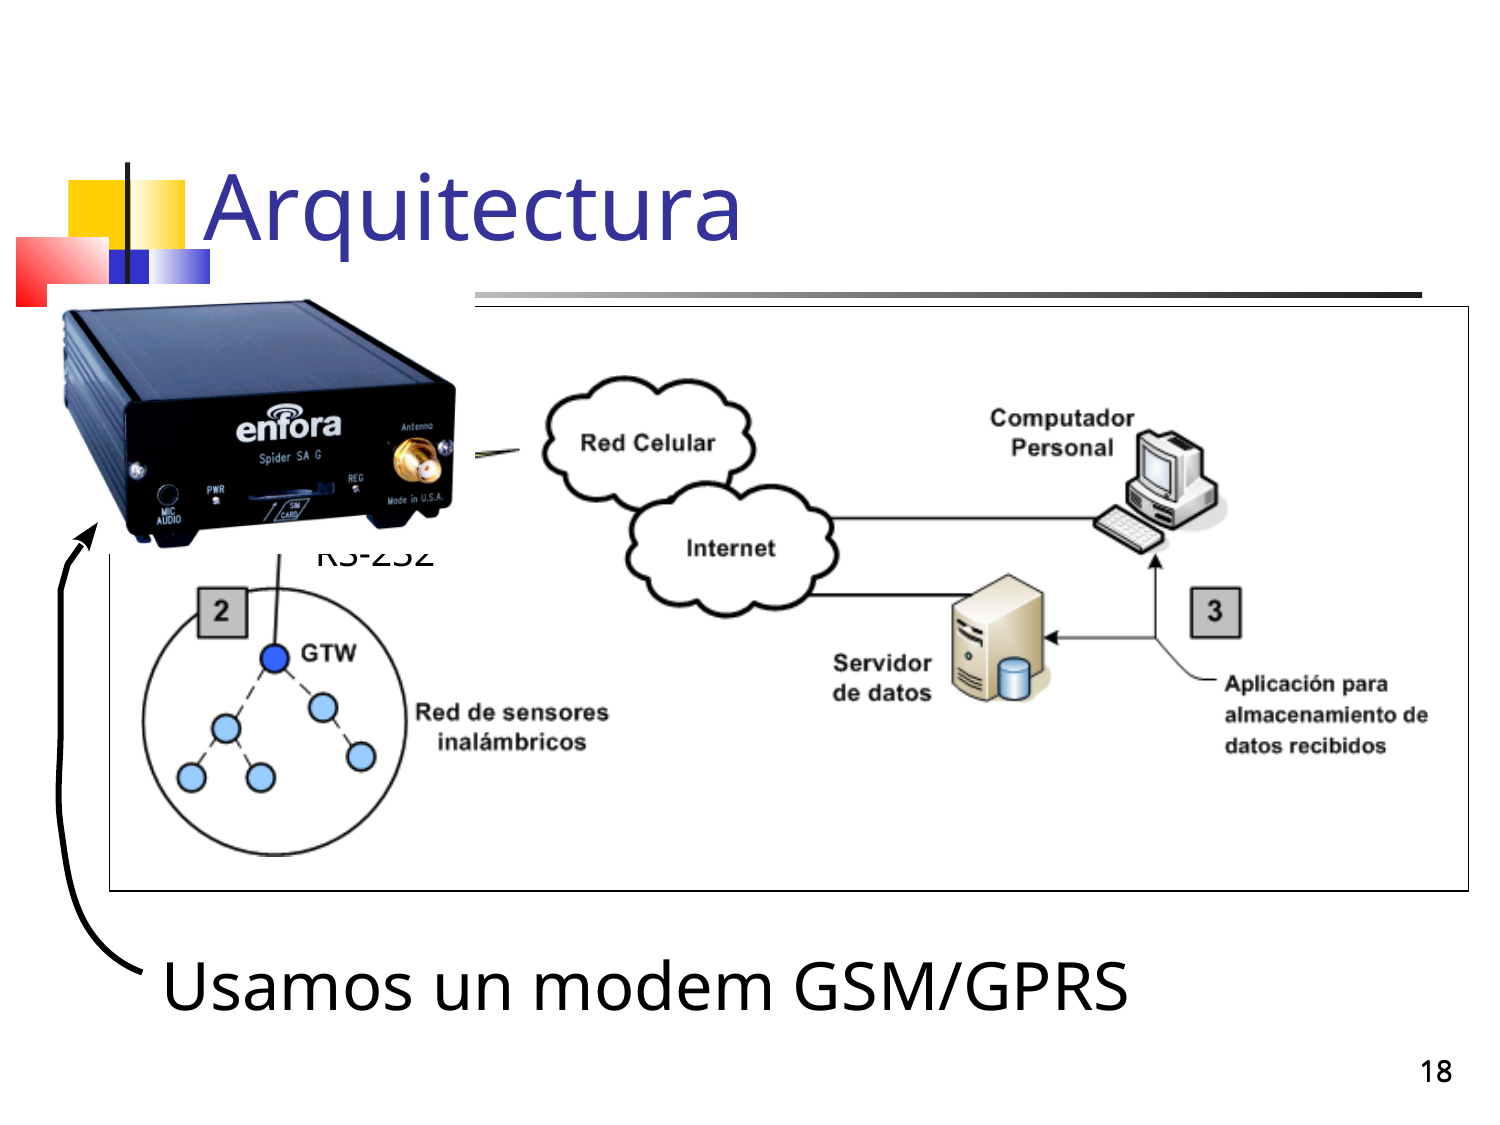

# Arquitectura
RS-232
Usamos un modem GSM/GPRS
18